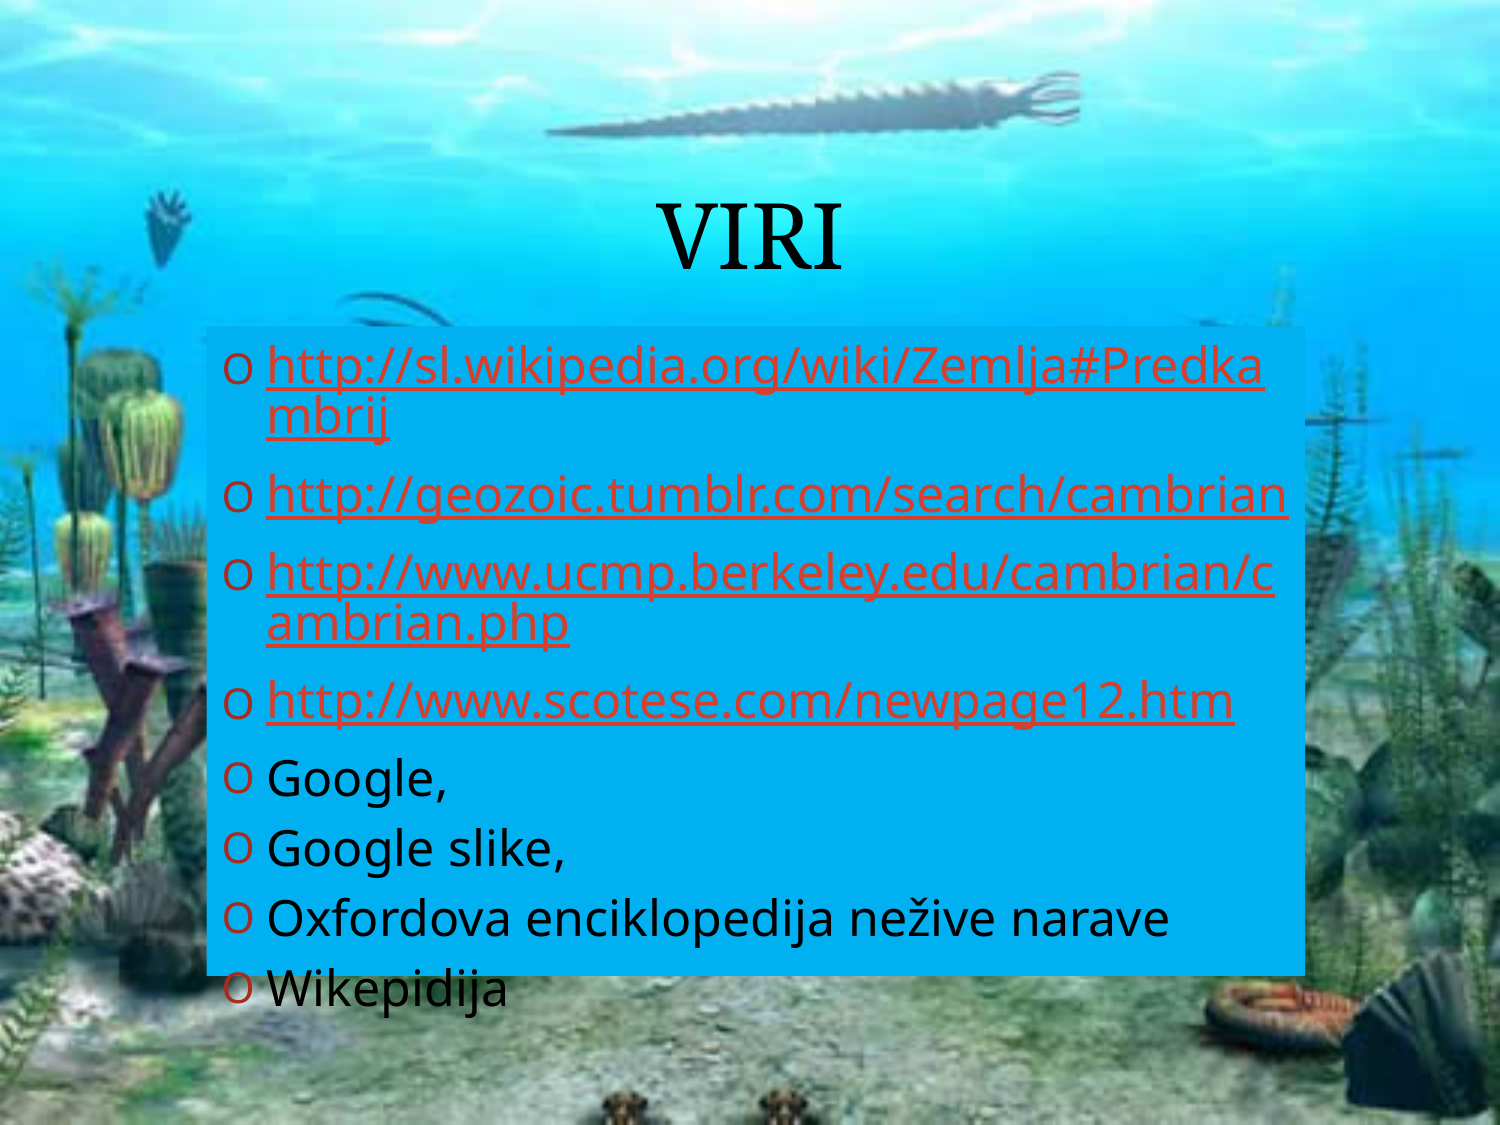

# VIRI
http://sl.wikipedia.org/wiki/Zemlja#Predkambrij
http://geozoic.tumblr.com/search/cambrian
http://www.ucmp.berkeley.edu/cambrian/cambrian.php
http://www.scotese.com/newpage12.htm
Google,
Google slike,
Oxfordova enciklopedija nežive narave
Wikepidija